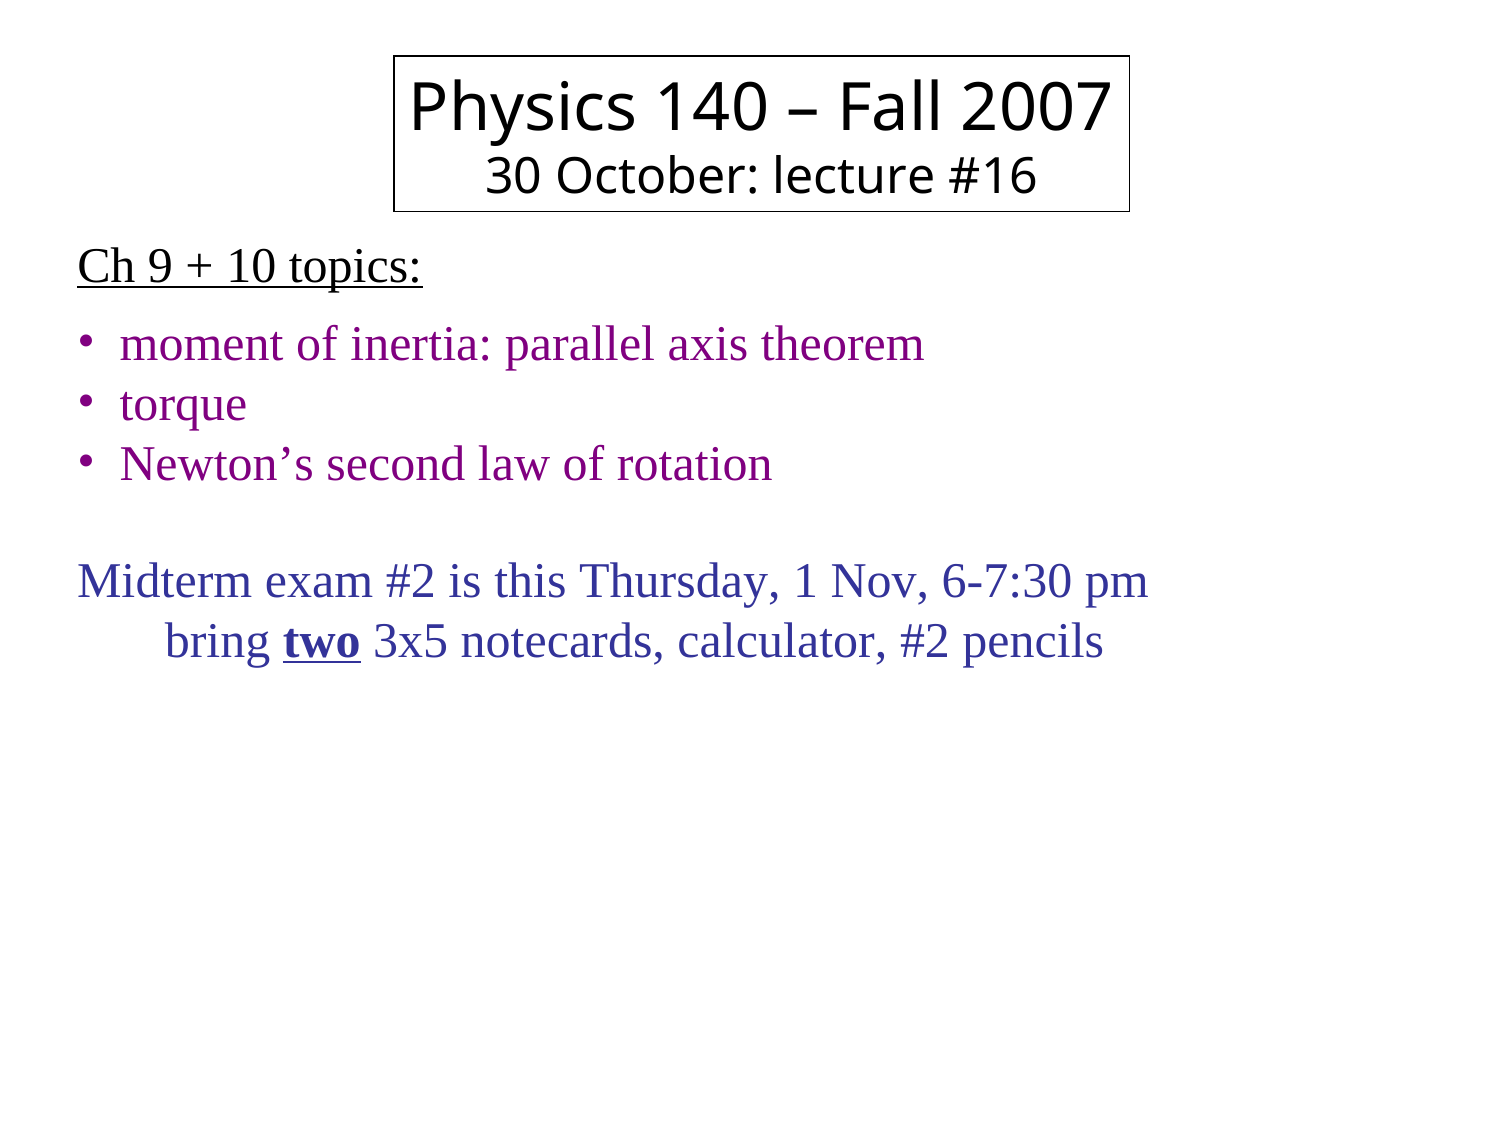

Physics 140 – Fall 2007
30 October: lecture #16
Ch 9 + 10 topics:
 moment of inertia: parallel axis theorem
 torque
 Newton’s second law of rotation
Midterm exam #2 is this Thursday, 1 Nov, 6-7:30 pm
 bring two 3x5 notecards, calculator, #2 pencils